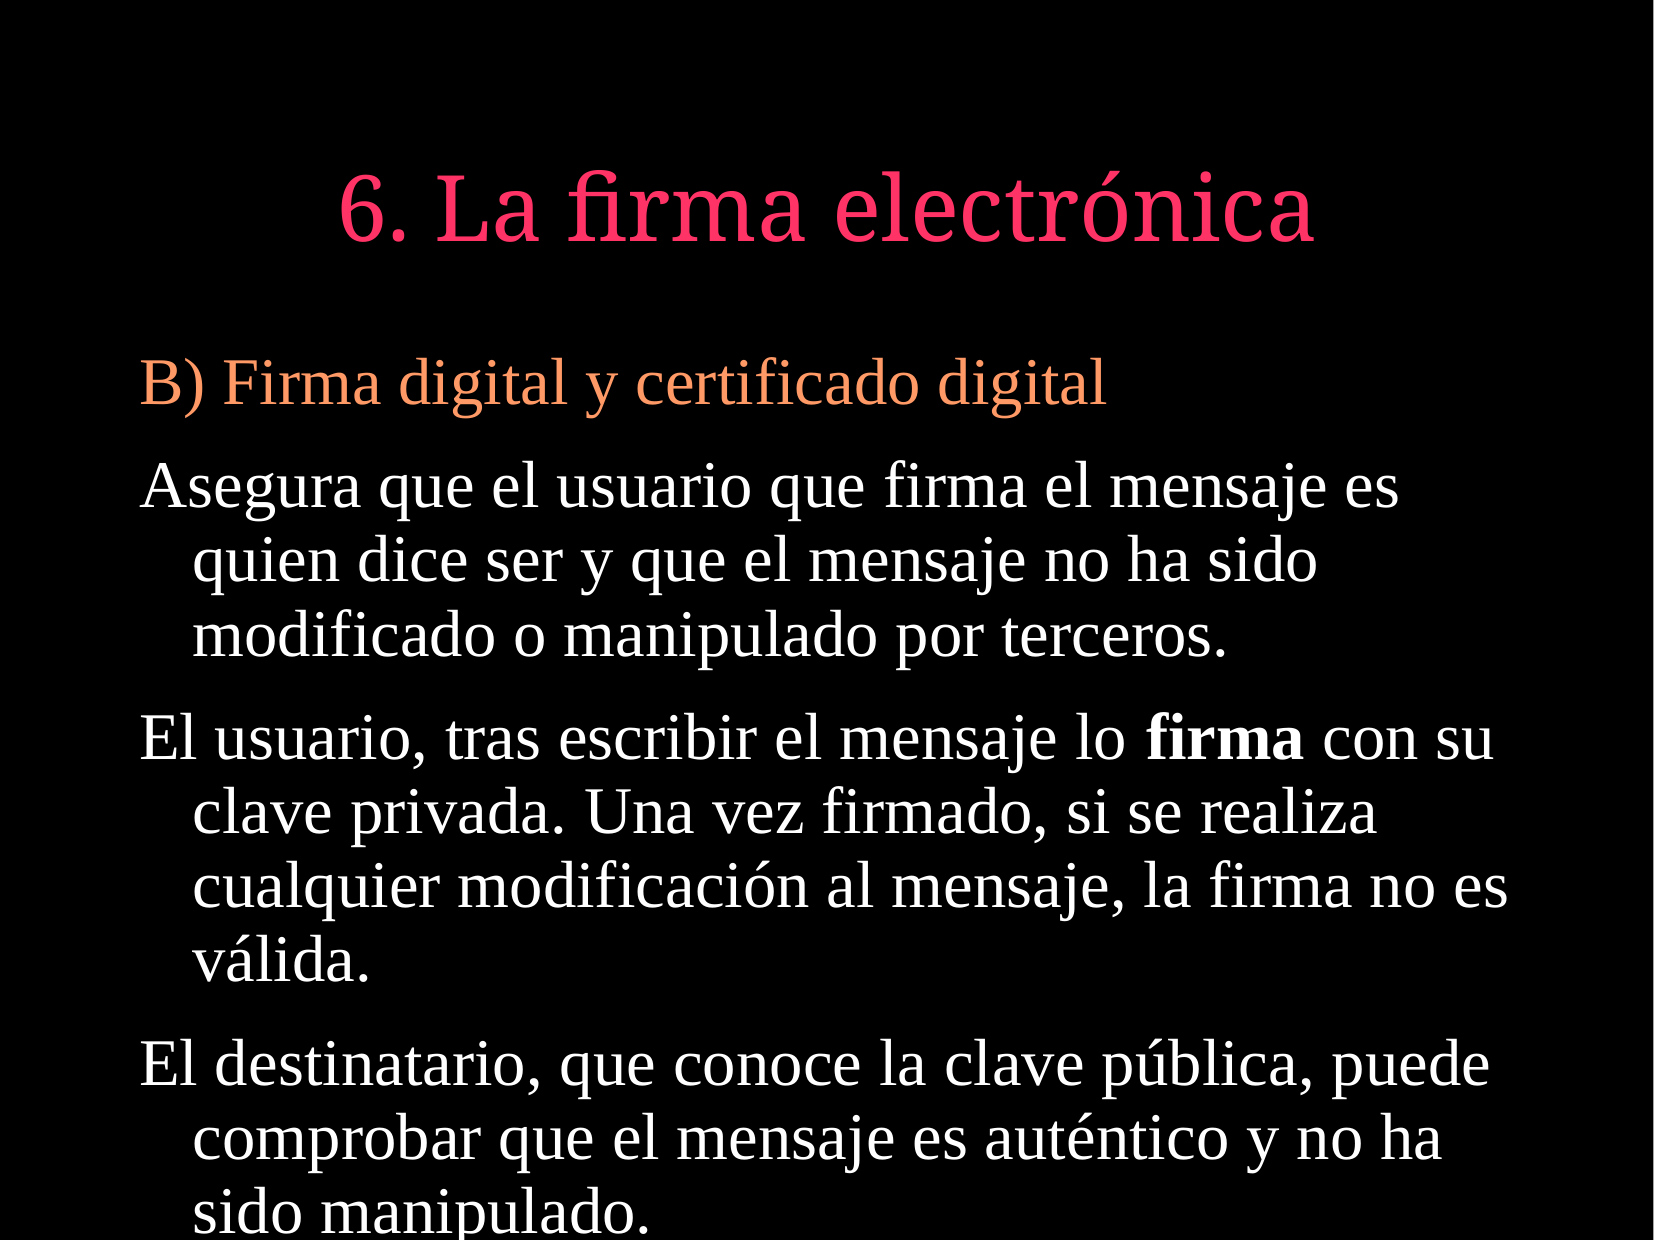

# 6. La firma electrónica
B) Firma digital y certificado digital
Asegura que el usuario que firma el mensaje es quien dice ser y que el mensaje no ha sido modificado o manipulado por terceros.
El usuario, tras escribir el mensaje lo firma con su clave privada. Una vez firmado, si se realiza cualquier modificación al mensaje, la firma no es válida.
El destinatario, que conoce la clave pública, puede comprobar que el mensaje es auténtico y no ha sido manipulado.